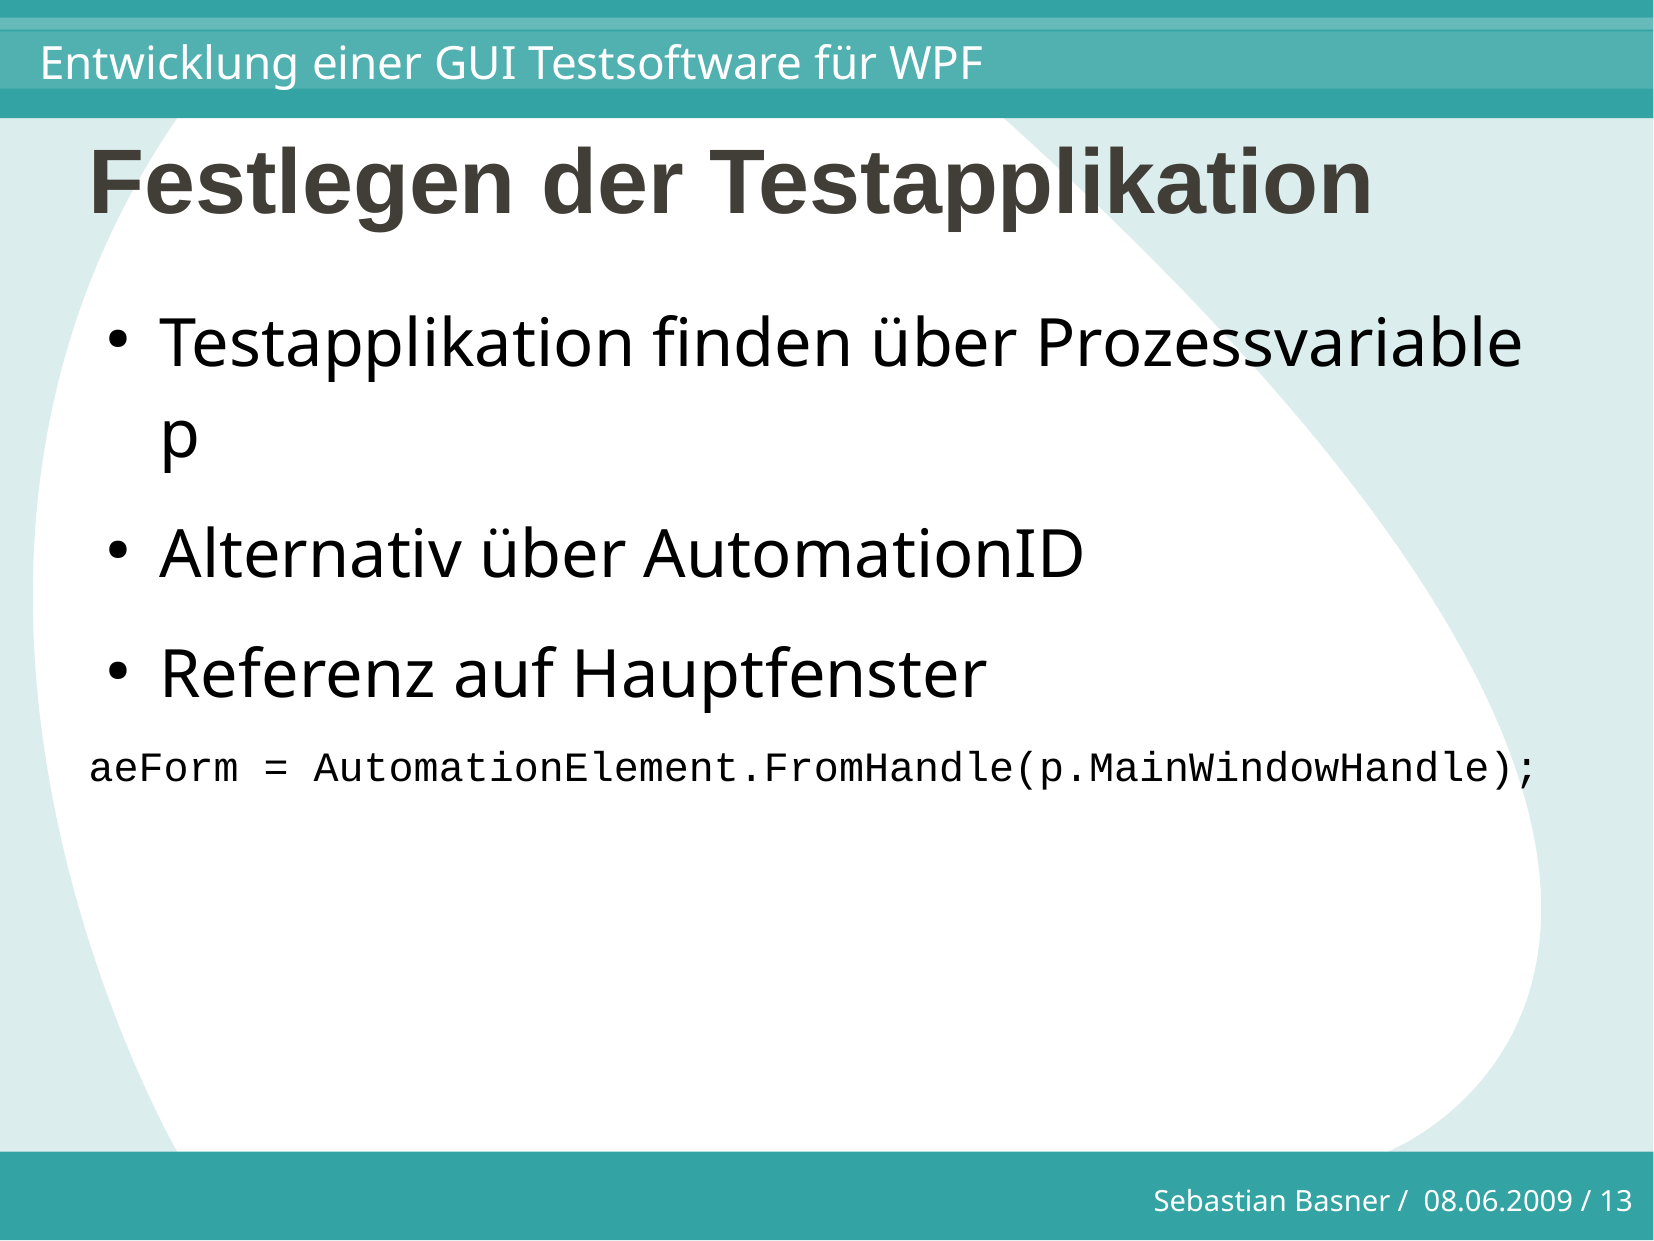

# Festlegen der Testapplikation
Testapplikation finden über Prozessvariable p
Alternativ über AutomationID
Referenz auf Hauptfenster
aeForm = AutomationElement.FromHandle(p.MainWindowHandle);